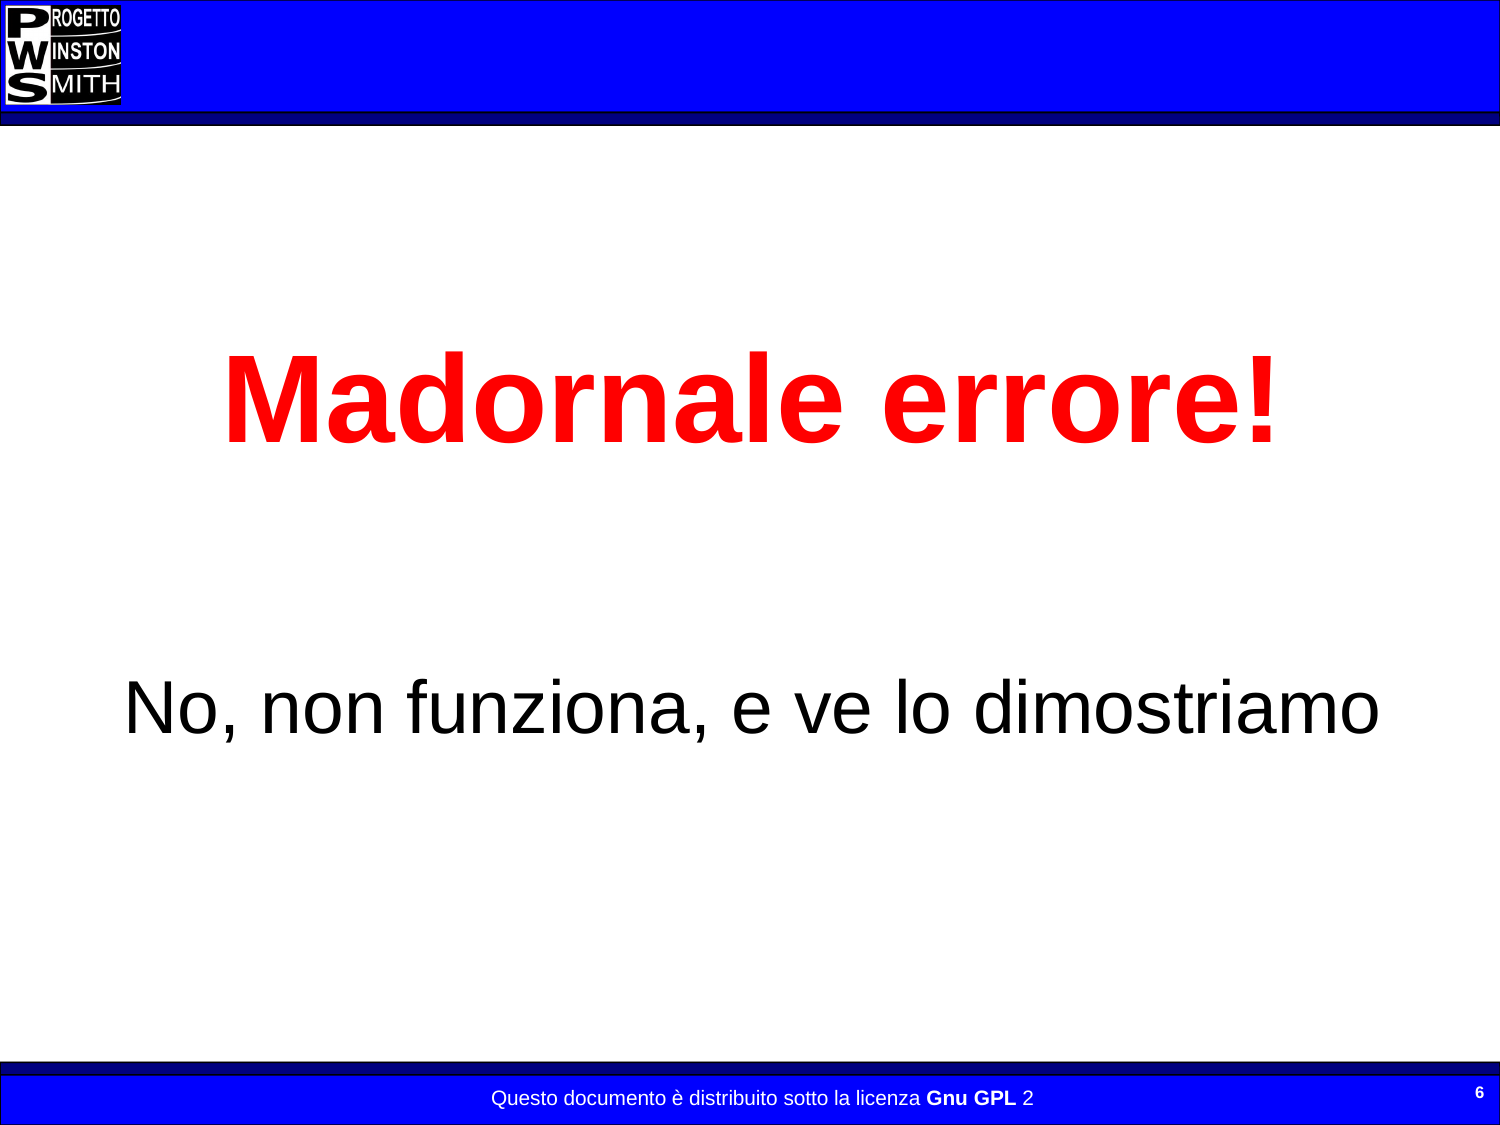

Madornale errore!
No, non funziona, e ve lo dimostriamo